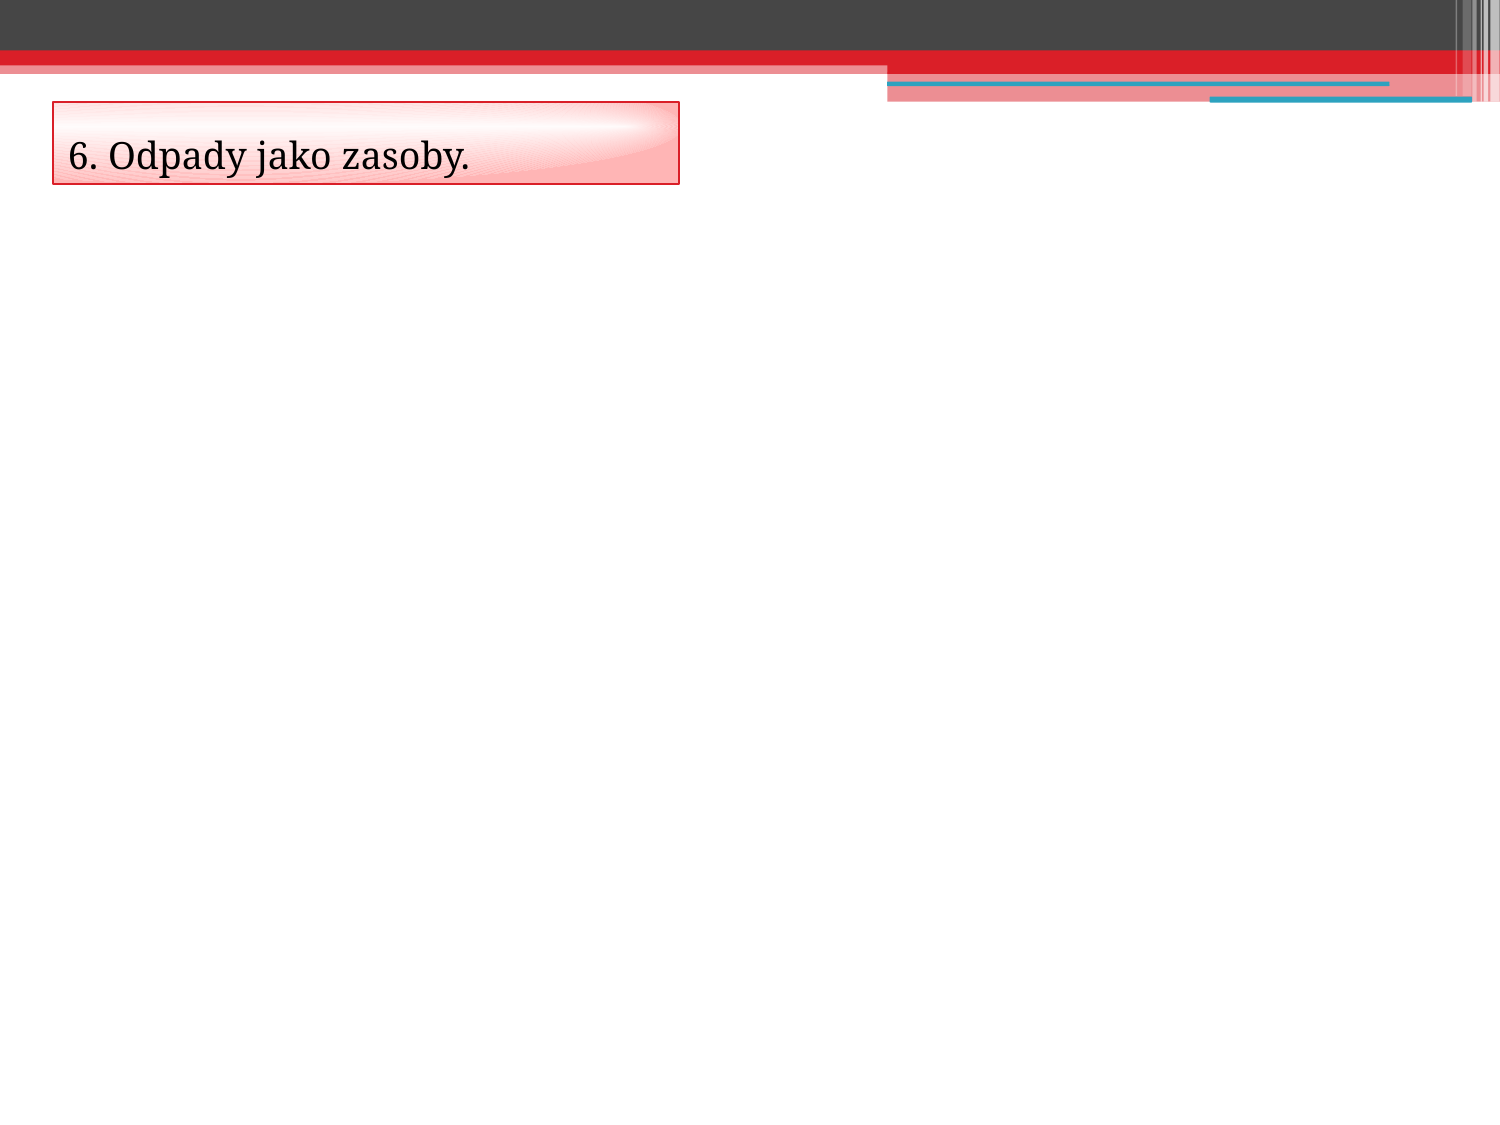

6. Odpady jako zasoby.
1t węgla brunatnego
1,5 - 2t odpadów
komunalnych
Spalarnia
o wydajności 250 000 Mg/rok
Energia dla
25 000 gospodarstw domowych
Ciepło dla
 50 000 gospodarstw domowych